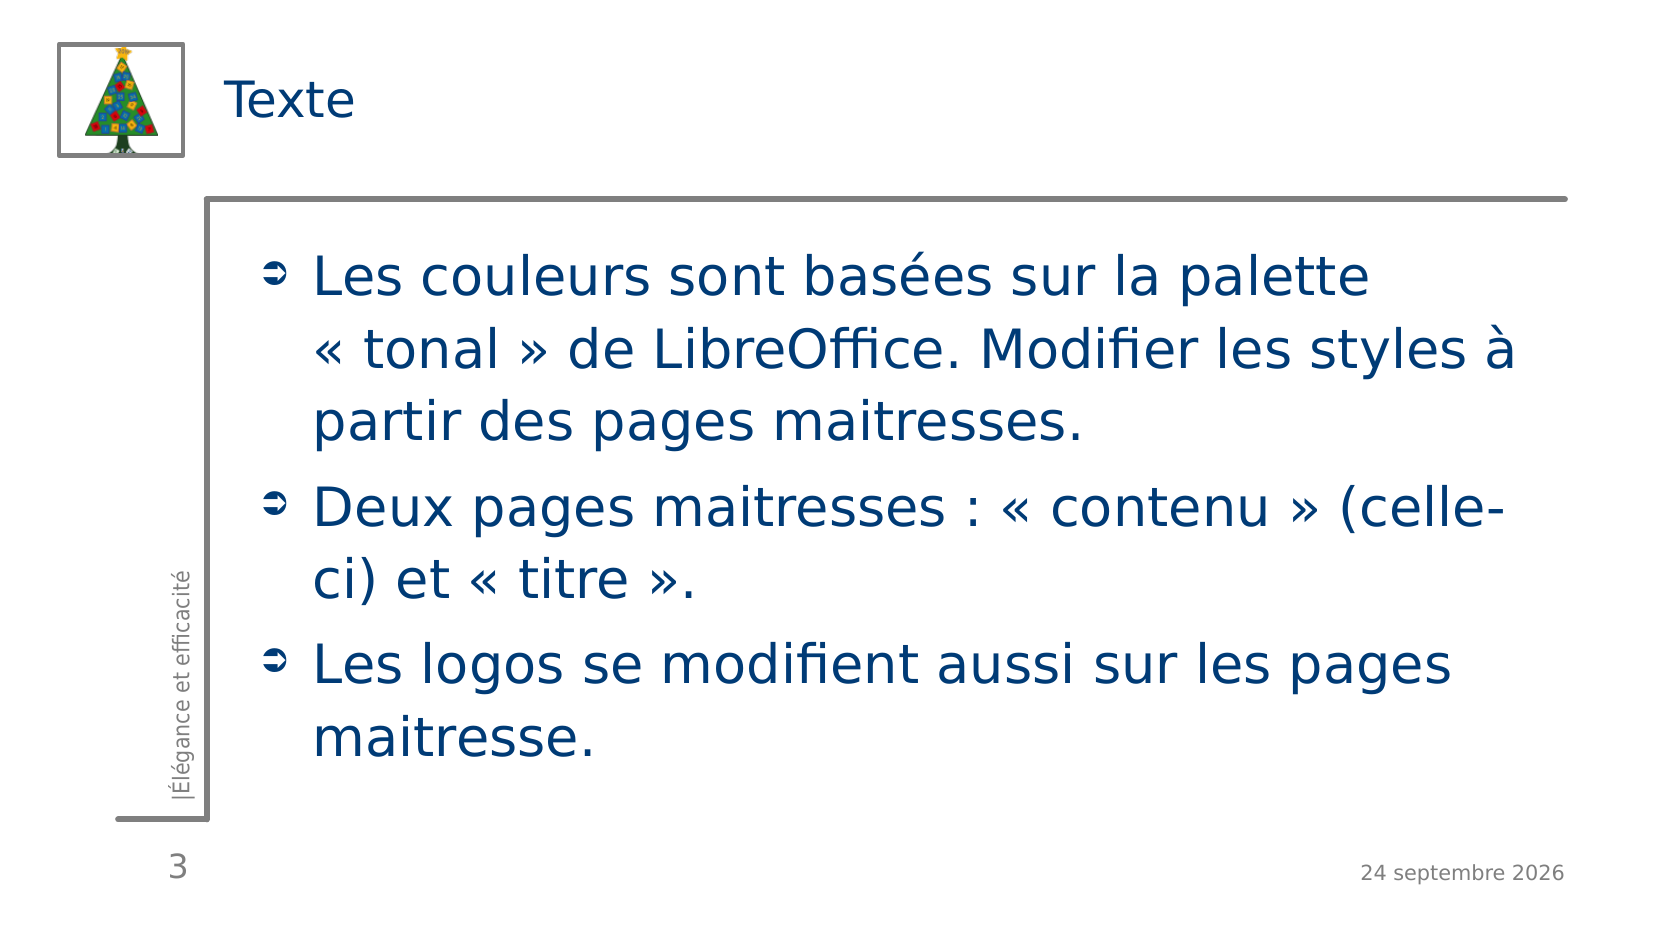

# Texte
Les couleurs sont basées sur la palette « tonal » de LibreOffice. Modifier les styles à partir des pages maitresses.
Deux pages maitresses : « contenu » (celle-ci) et « titre ».
Les logos se modifient aussi sur les pages maitresse.
Élégance et efficacité